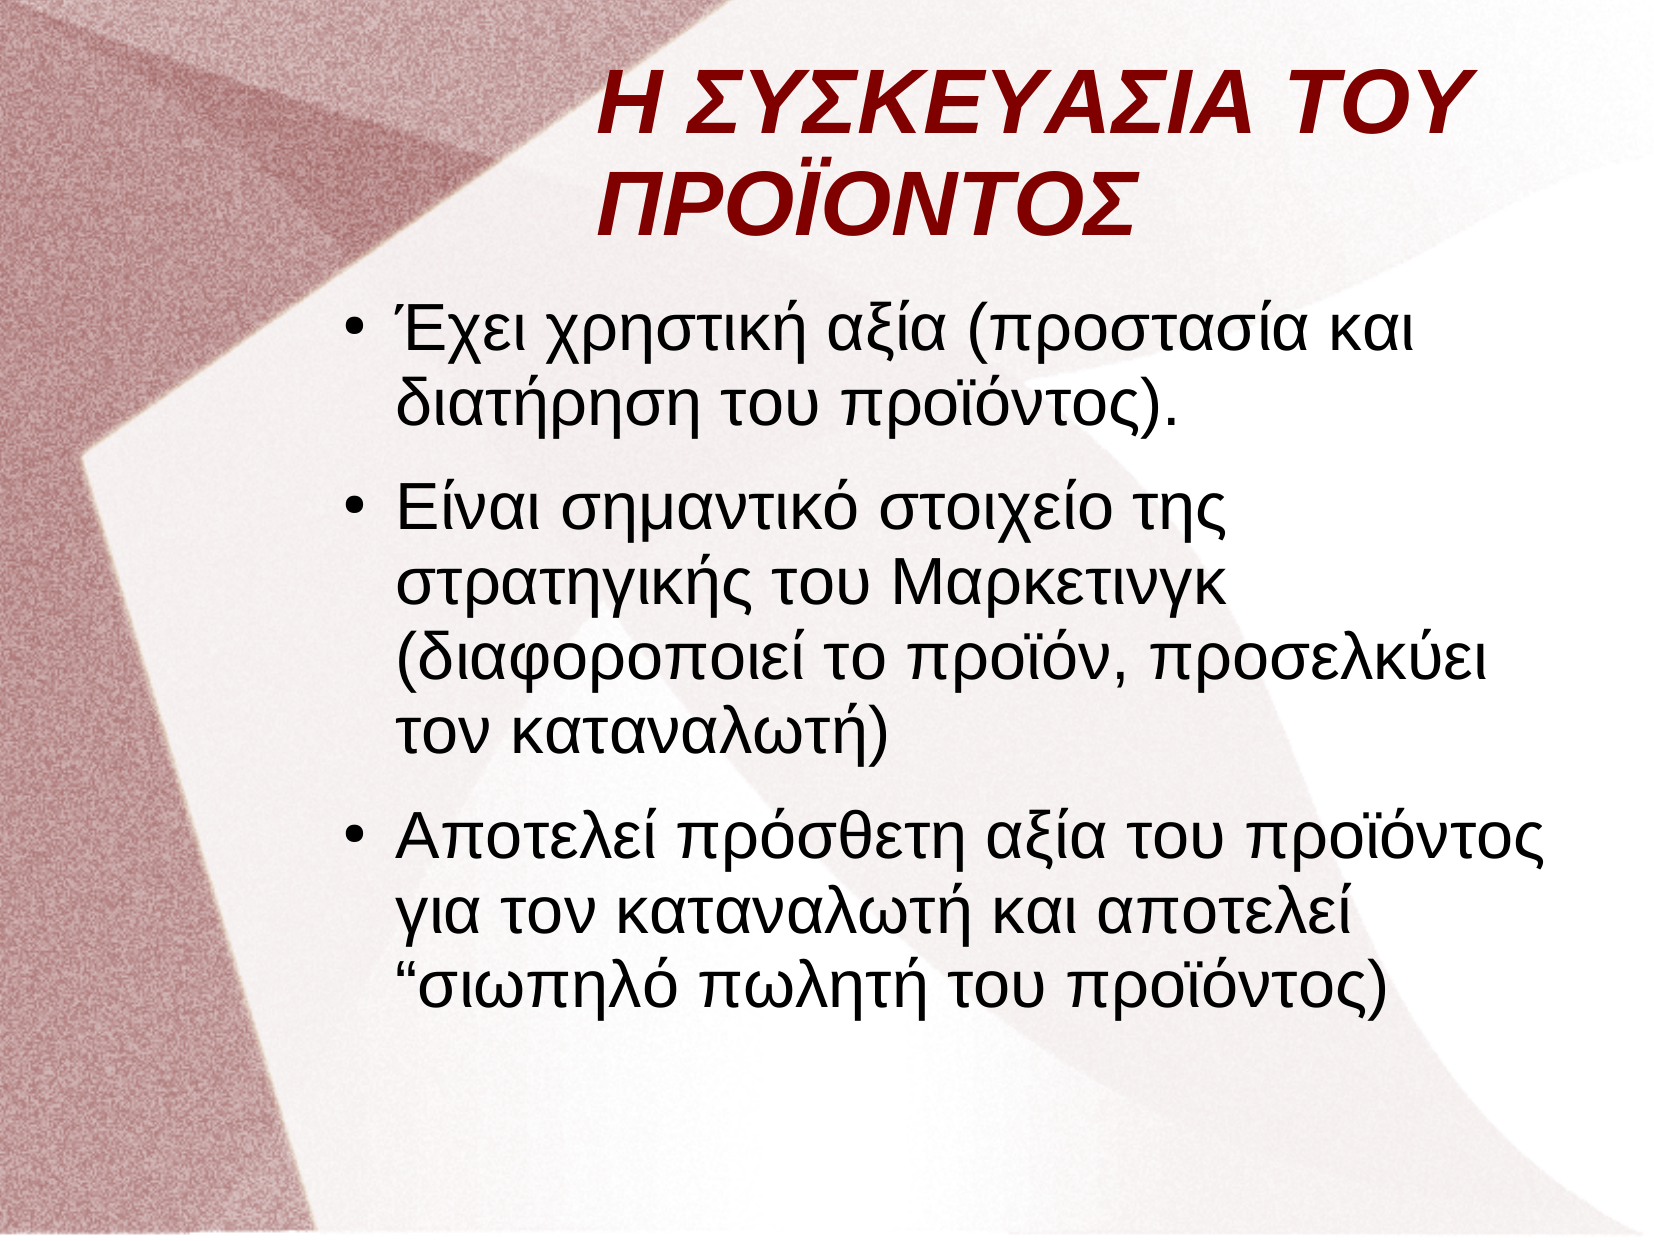

# Η ΣΥΣΚΕΥΑΣΙΑ ΤΟΥ ΠΡΟΪΟΝΤΟΣ
Έχει χρηστική αξία (προστασία και διατήρηση του προϊόντος).
Είναι σημαντικό στοιχείο της στρατηγικής του Μαρκετινγκ (διαφοροποιεί το προϊόν, προσελκύει τον καταναλωτή)
Αποτελεί πρόσθετη αξία του προϊόντος για τον καταναλωτή και αποτελεί “σιωπηλό πωλητή του προϊόντος)